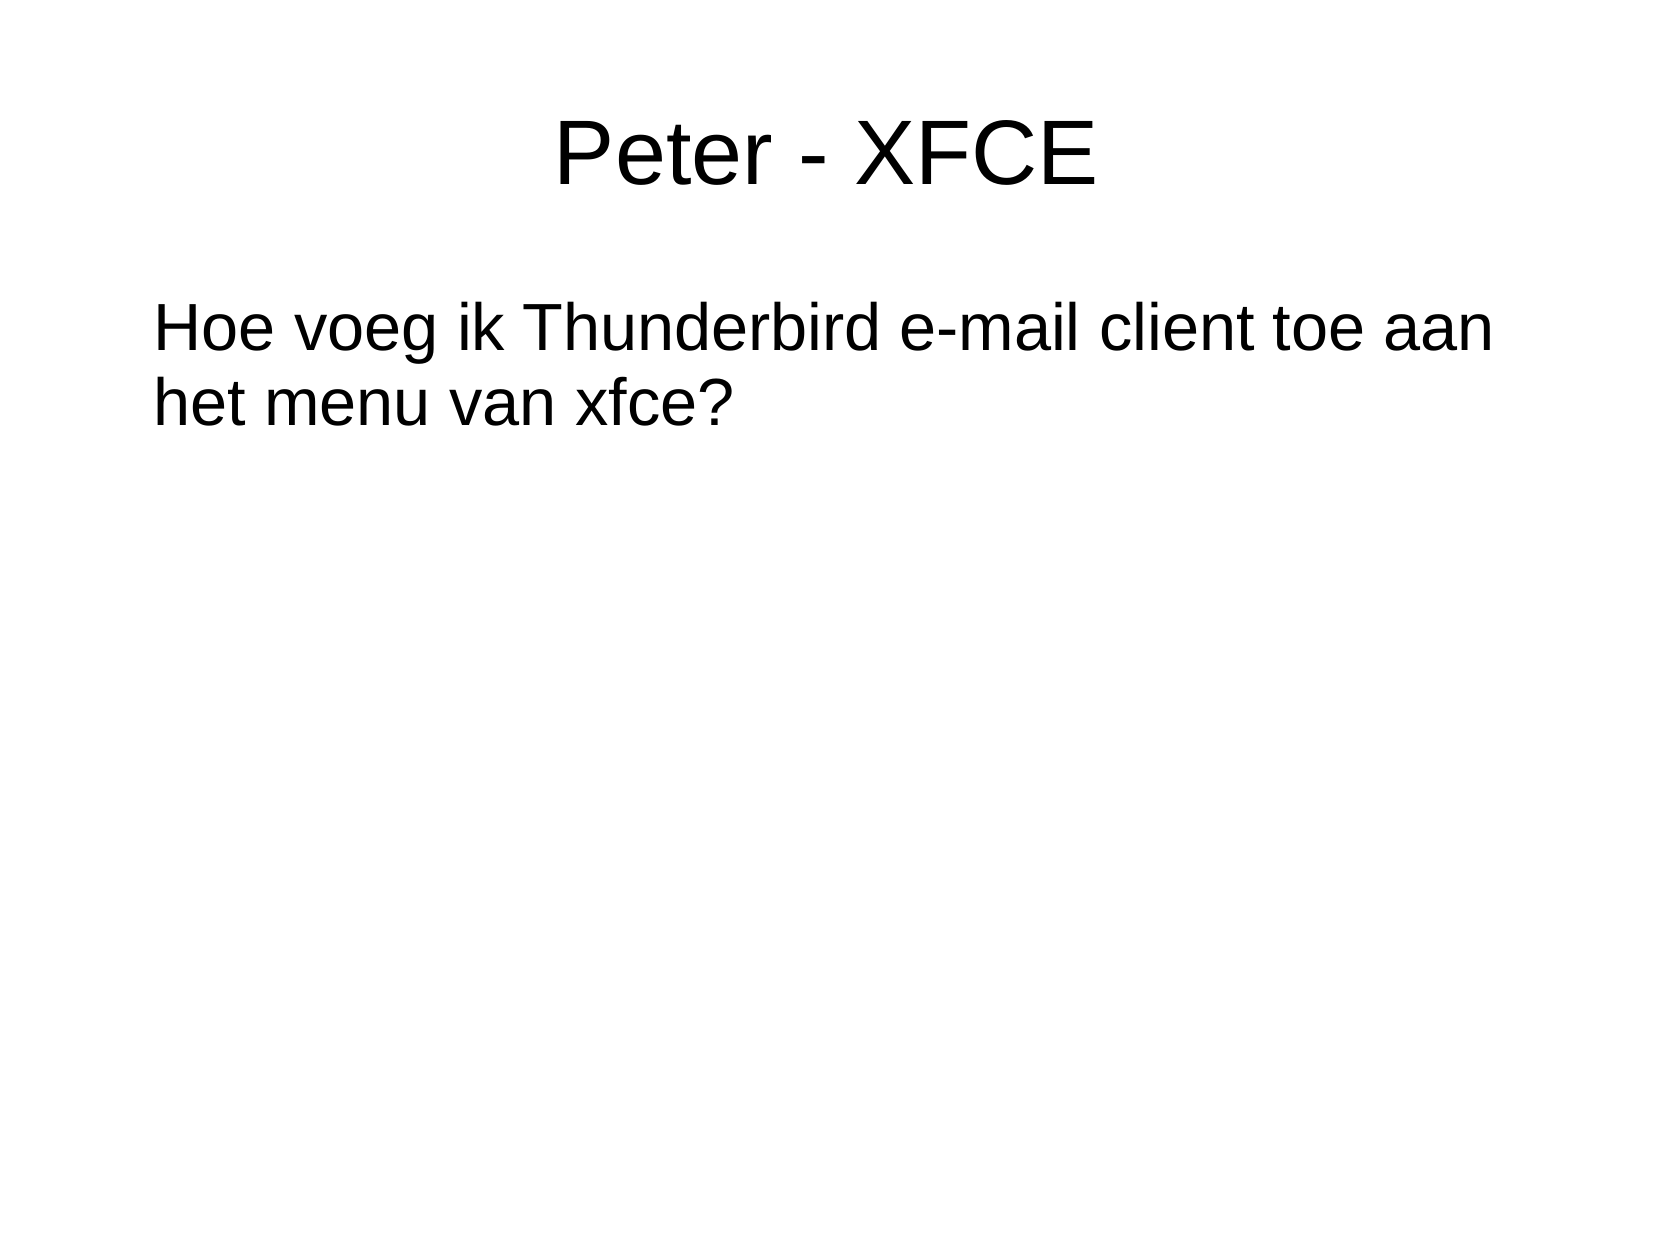

# Peter - XFCE
Hoe voeg ik Thunderbird e-mail client toe aan het menu van xfce?